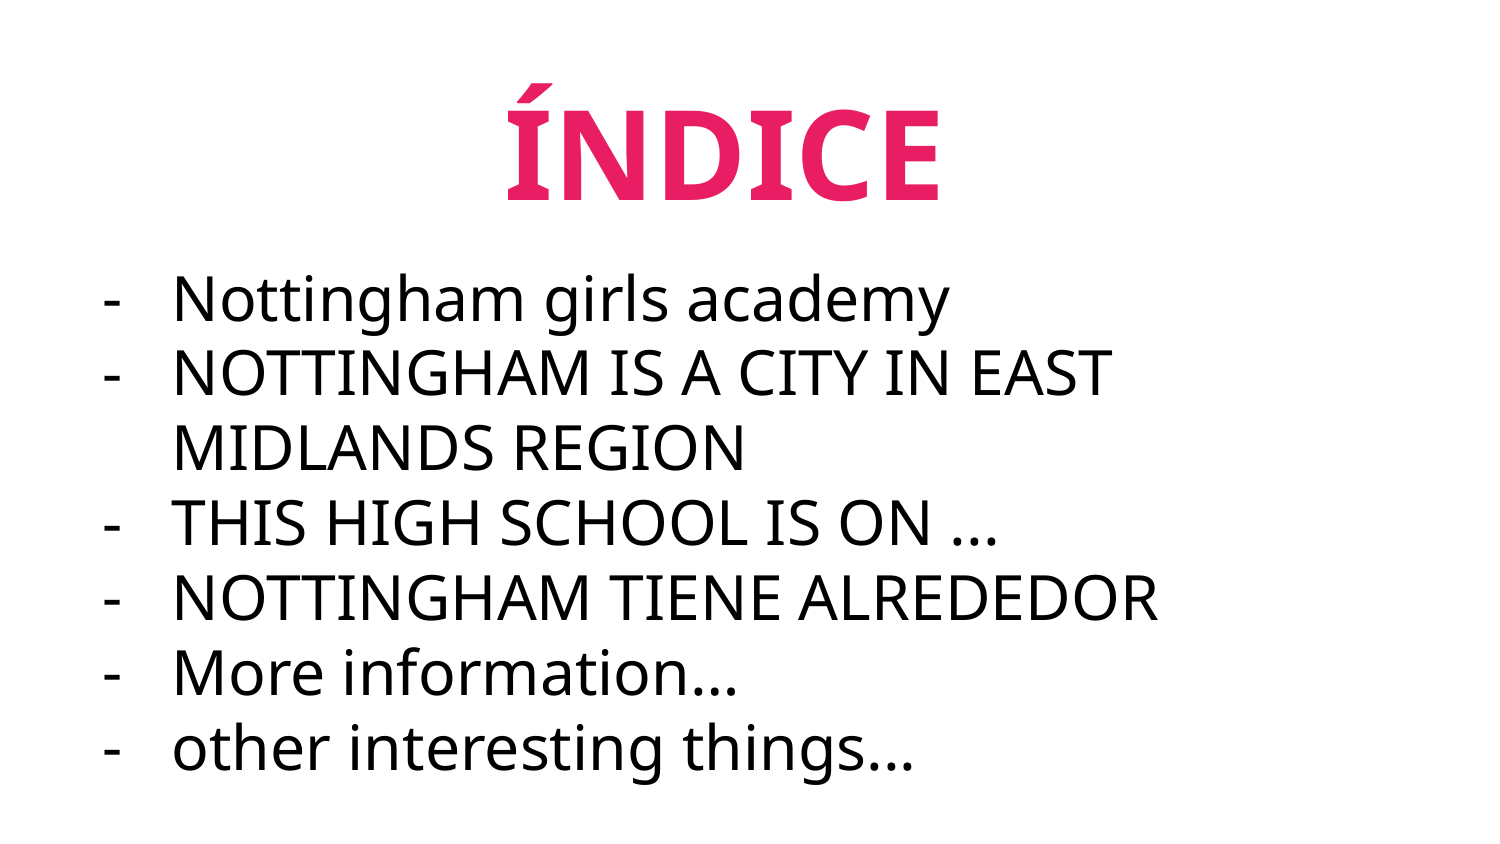

ÍNDICE
Nottingham girls academy
NOTTINGHAM IS A CITY IN EAST MIDLANDS REGION
THIS HIGH SCHOOL IS ON ...
NOTTINGHAM TIENE ALREDEDOR
More information…
other interesting things...